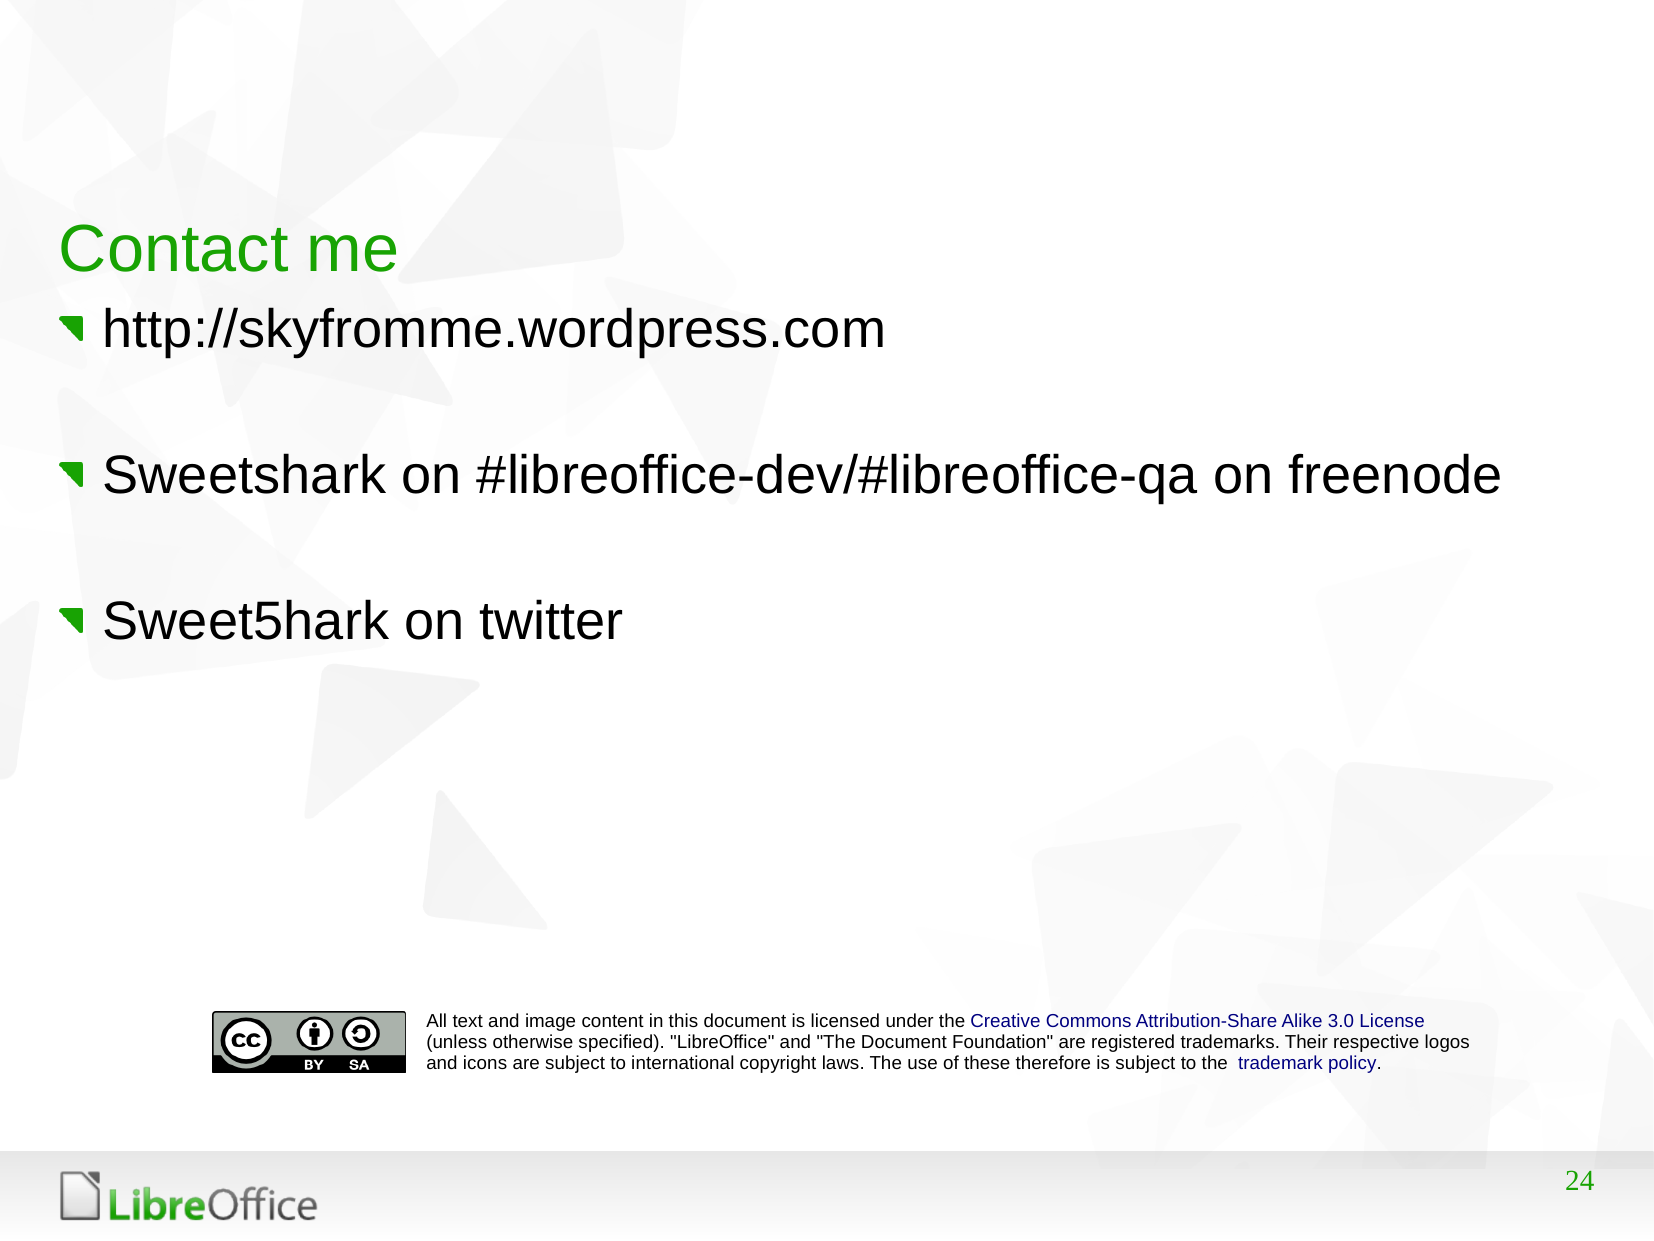

#
Contact me
http://skyfromme.wordpress.com
Sweetshark on #libreoffice-dev/#libreoffice-qa on freenode
Sweet5hark on twitter
24